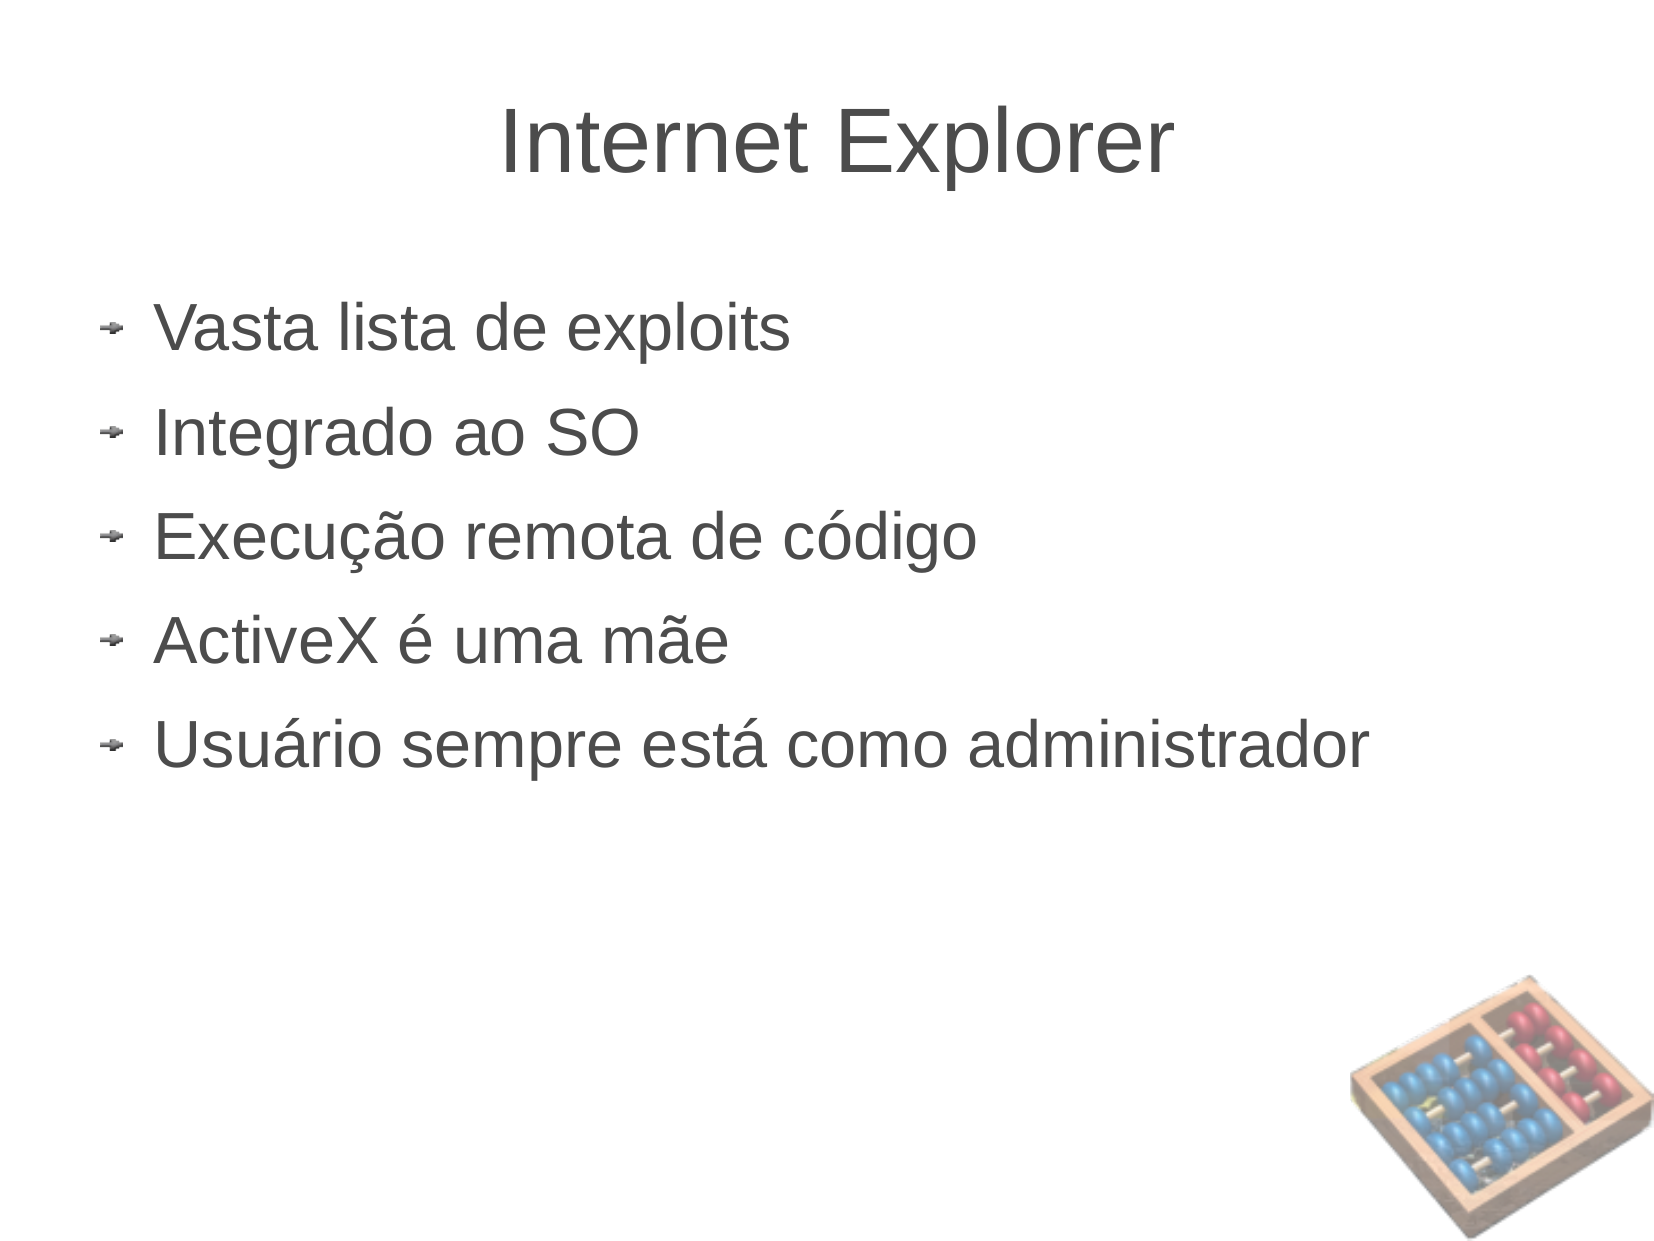

# Internet Explorer
Vasta lista de exploits
Integrado ao SO
Execução remota de código
ActiveX é uma mãe
Usuário sempre está como administrador